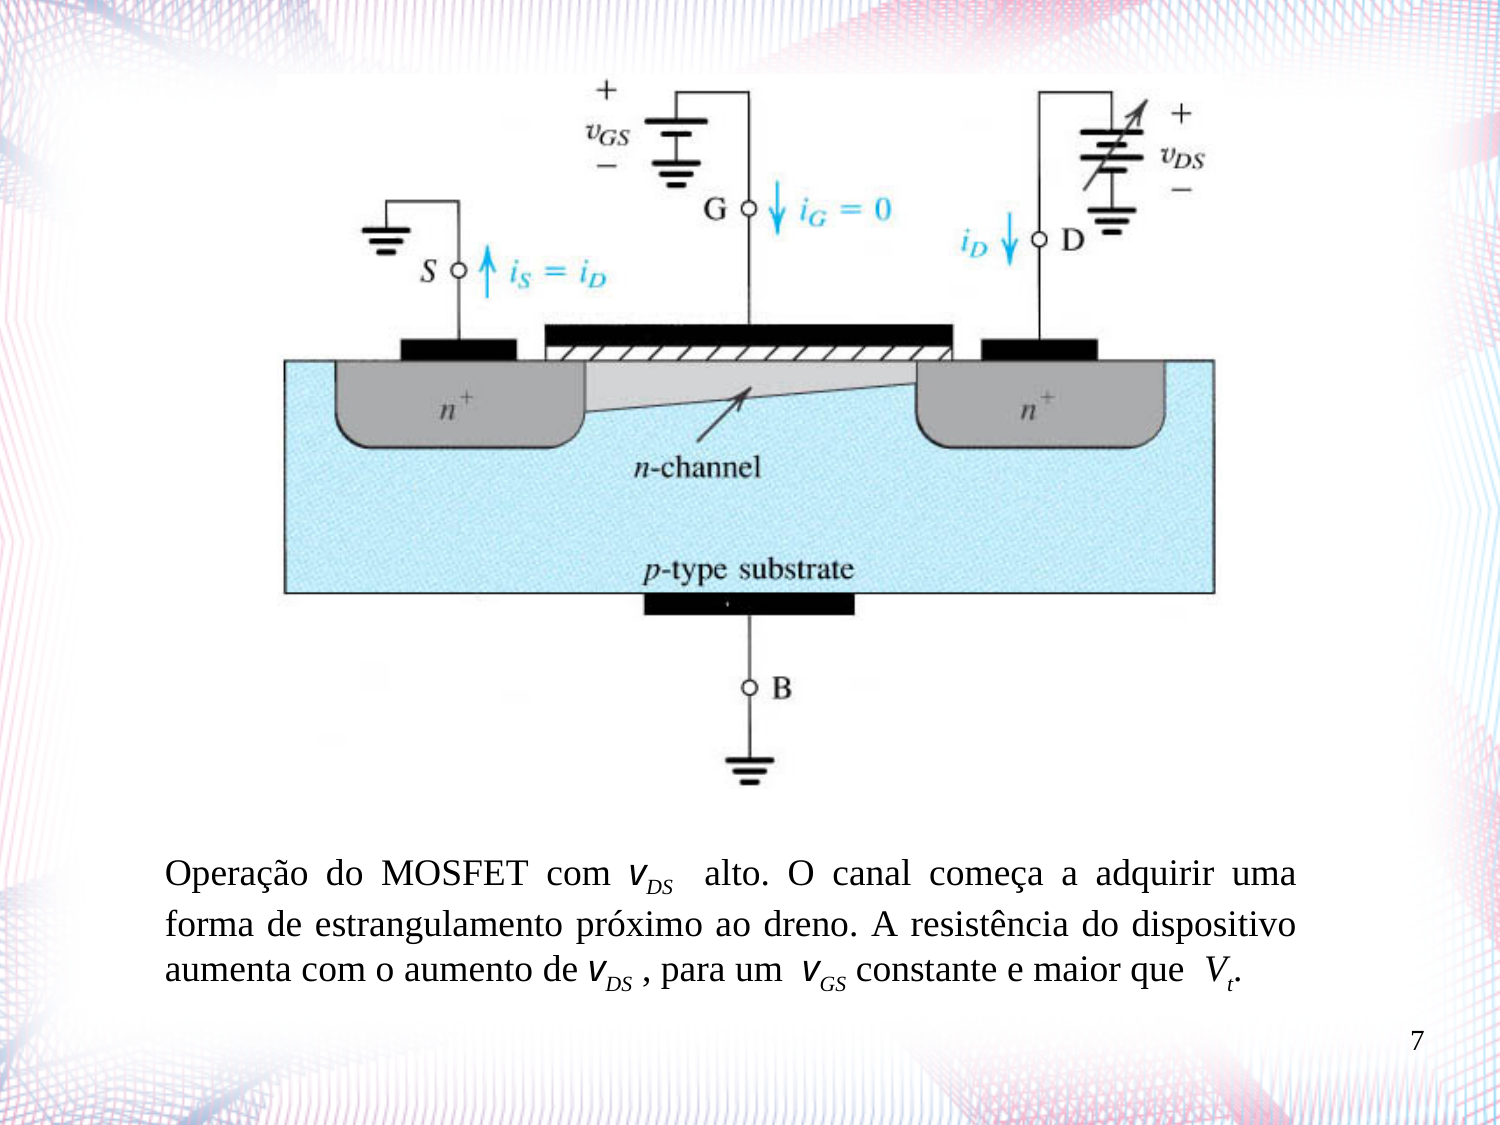

Operação do MOSFET com vDS alto. O canal começa a adquirir uma forma de estrangulamento próximo ao dreno. A resistência do dispositivo aumenta com o aumento de vDS , para um vGS constante e maior que Vt.
7